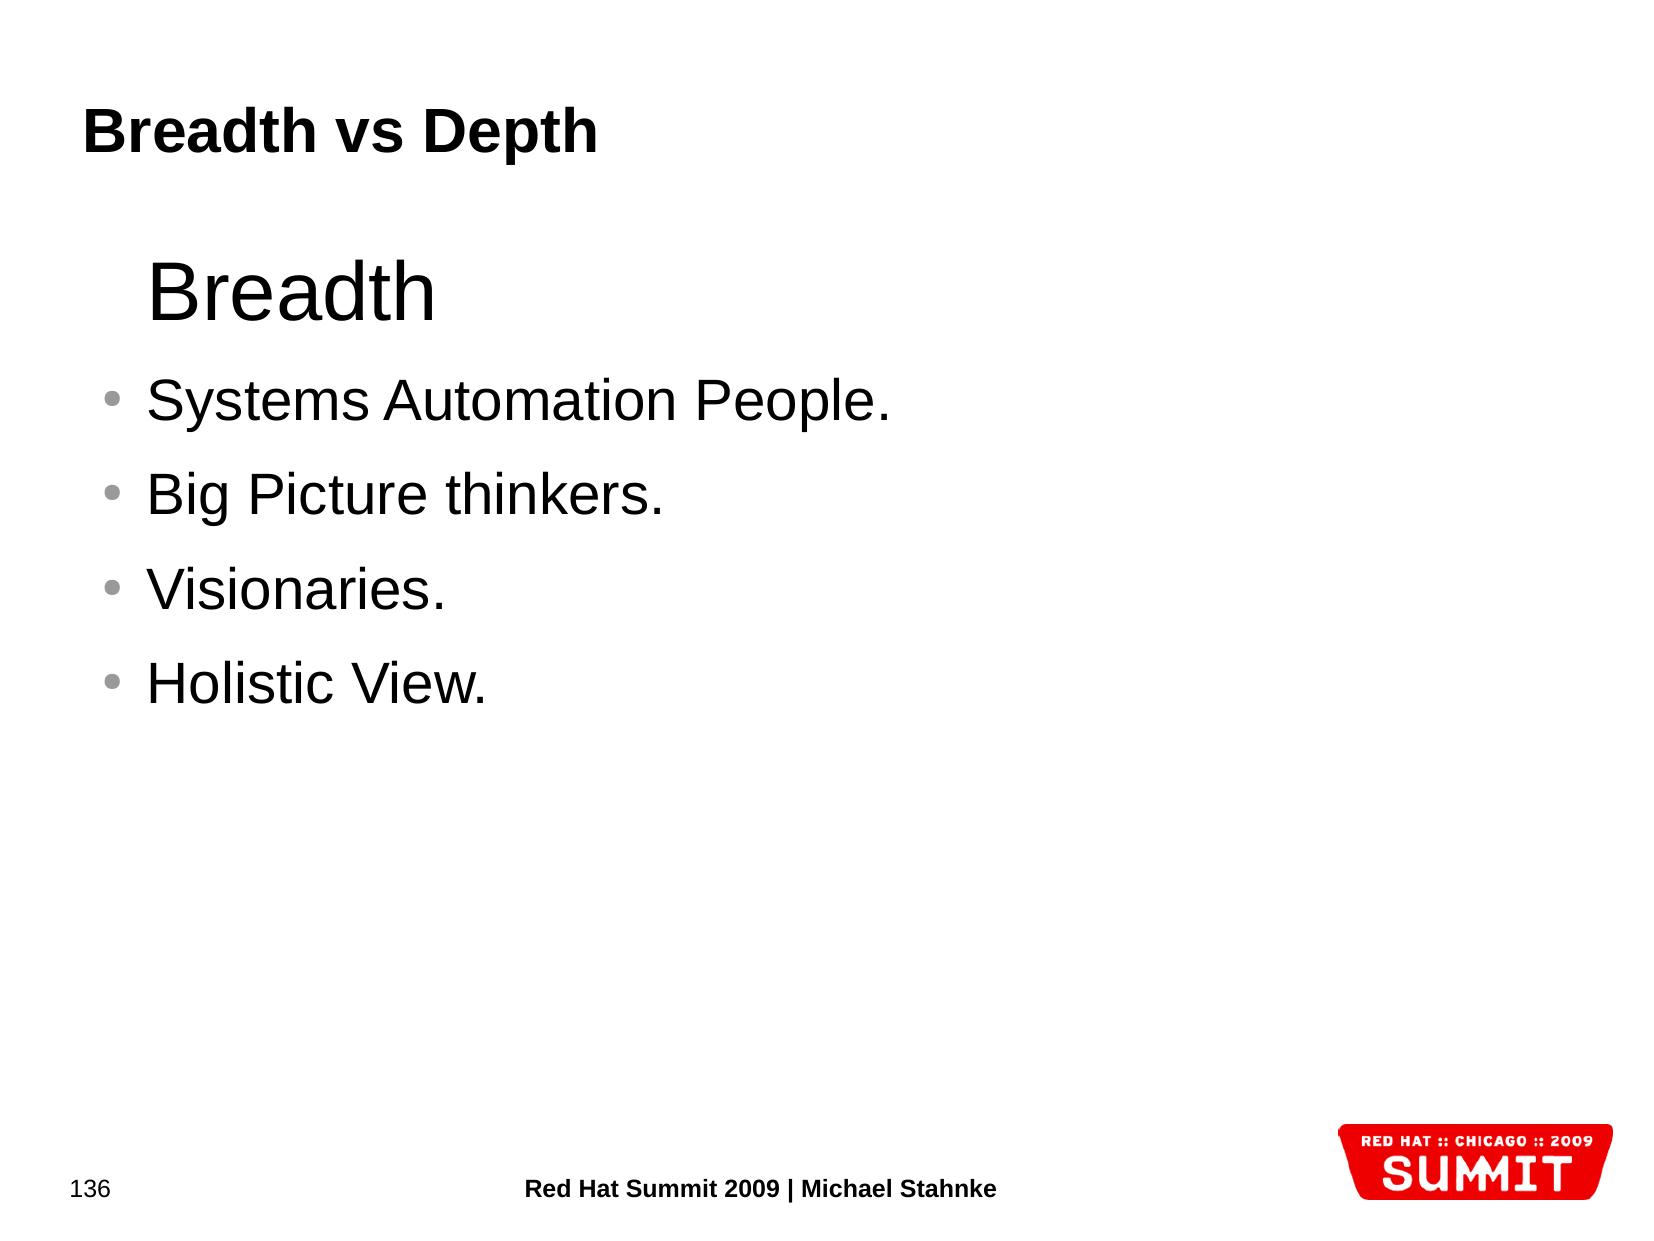

# Breadth vs Depth
Breadth
Systems Automation People.
Big Picture thinkers.
Visionaries.
Holistic View.